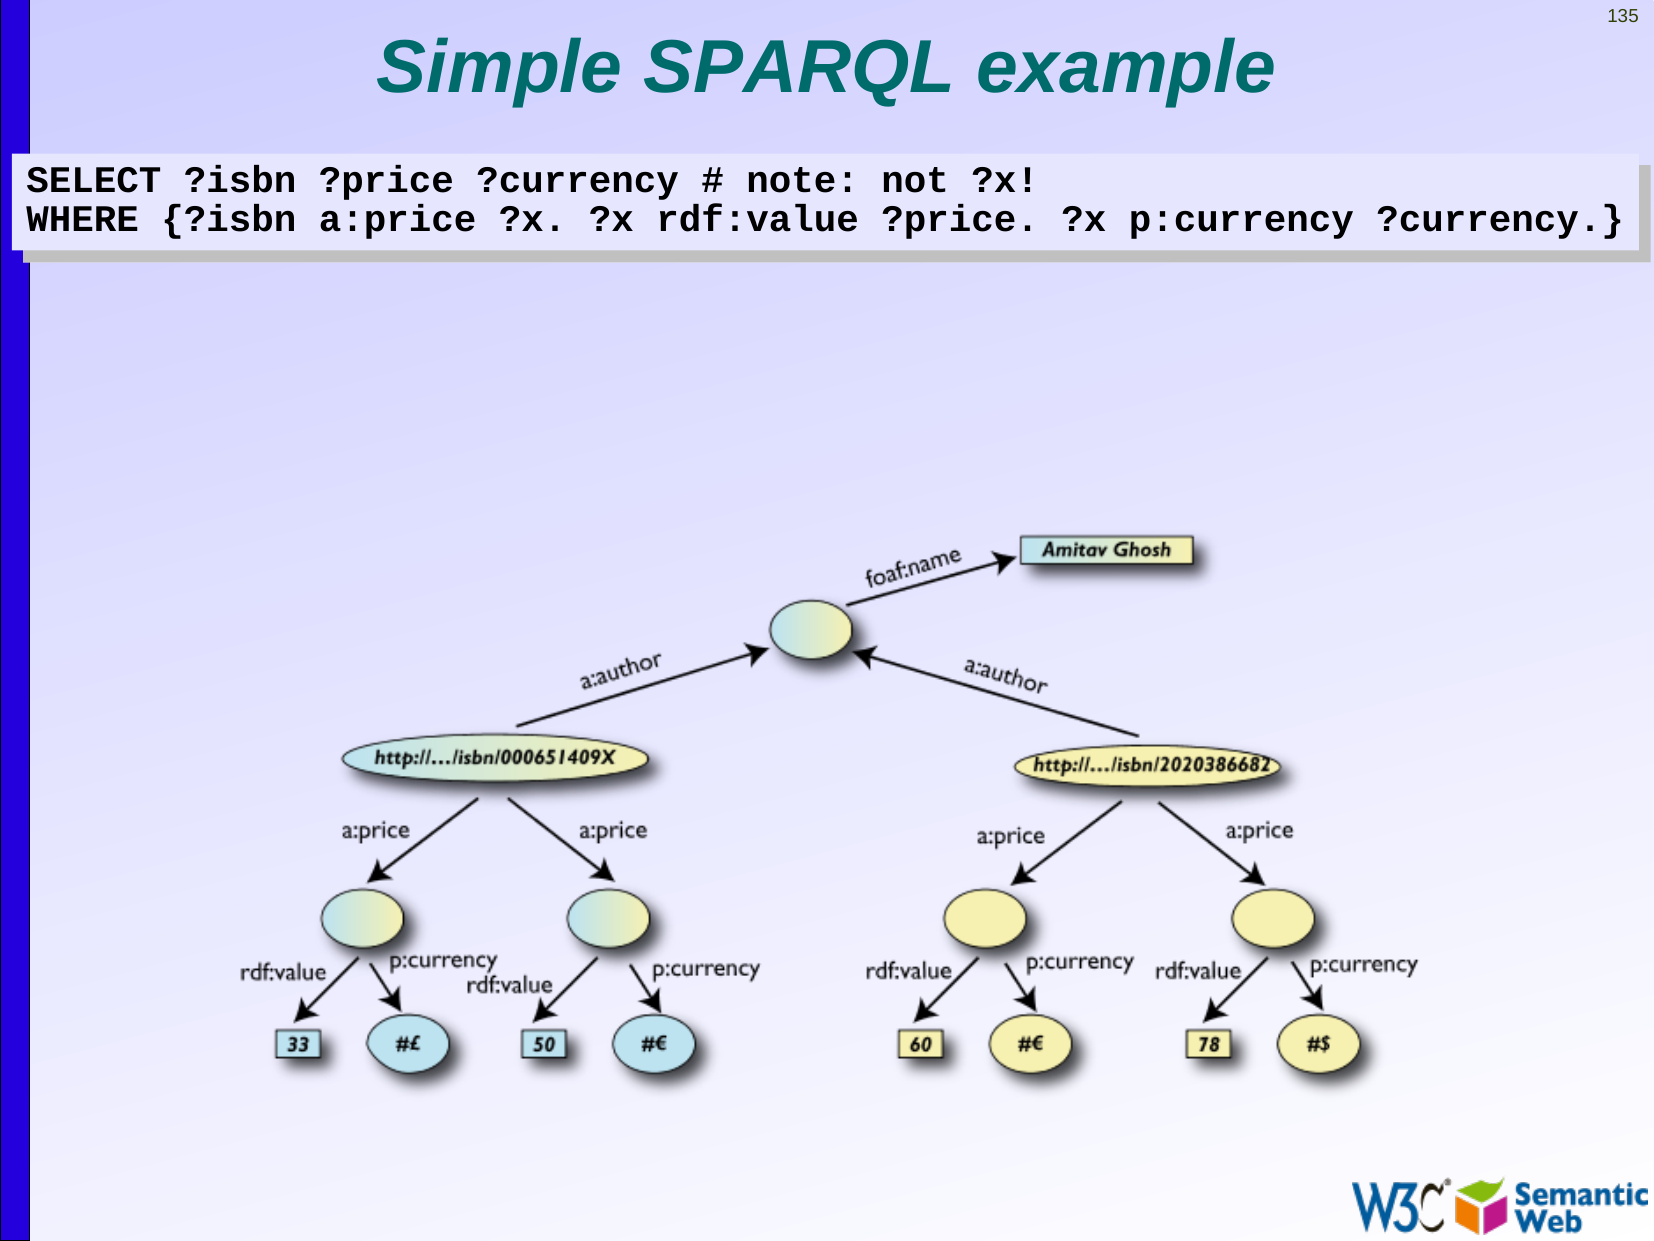

# Simple SPARQL example
SELECT ?isbn ?price ?currency # note: not ?x!
WHERE {?isbn a:price ?x. ?x rdf:value ?price. ?x p:currency ?currency.}